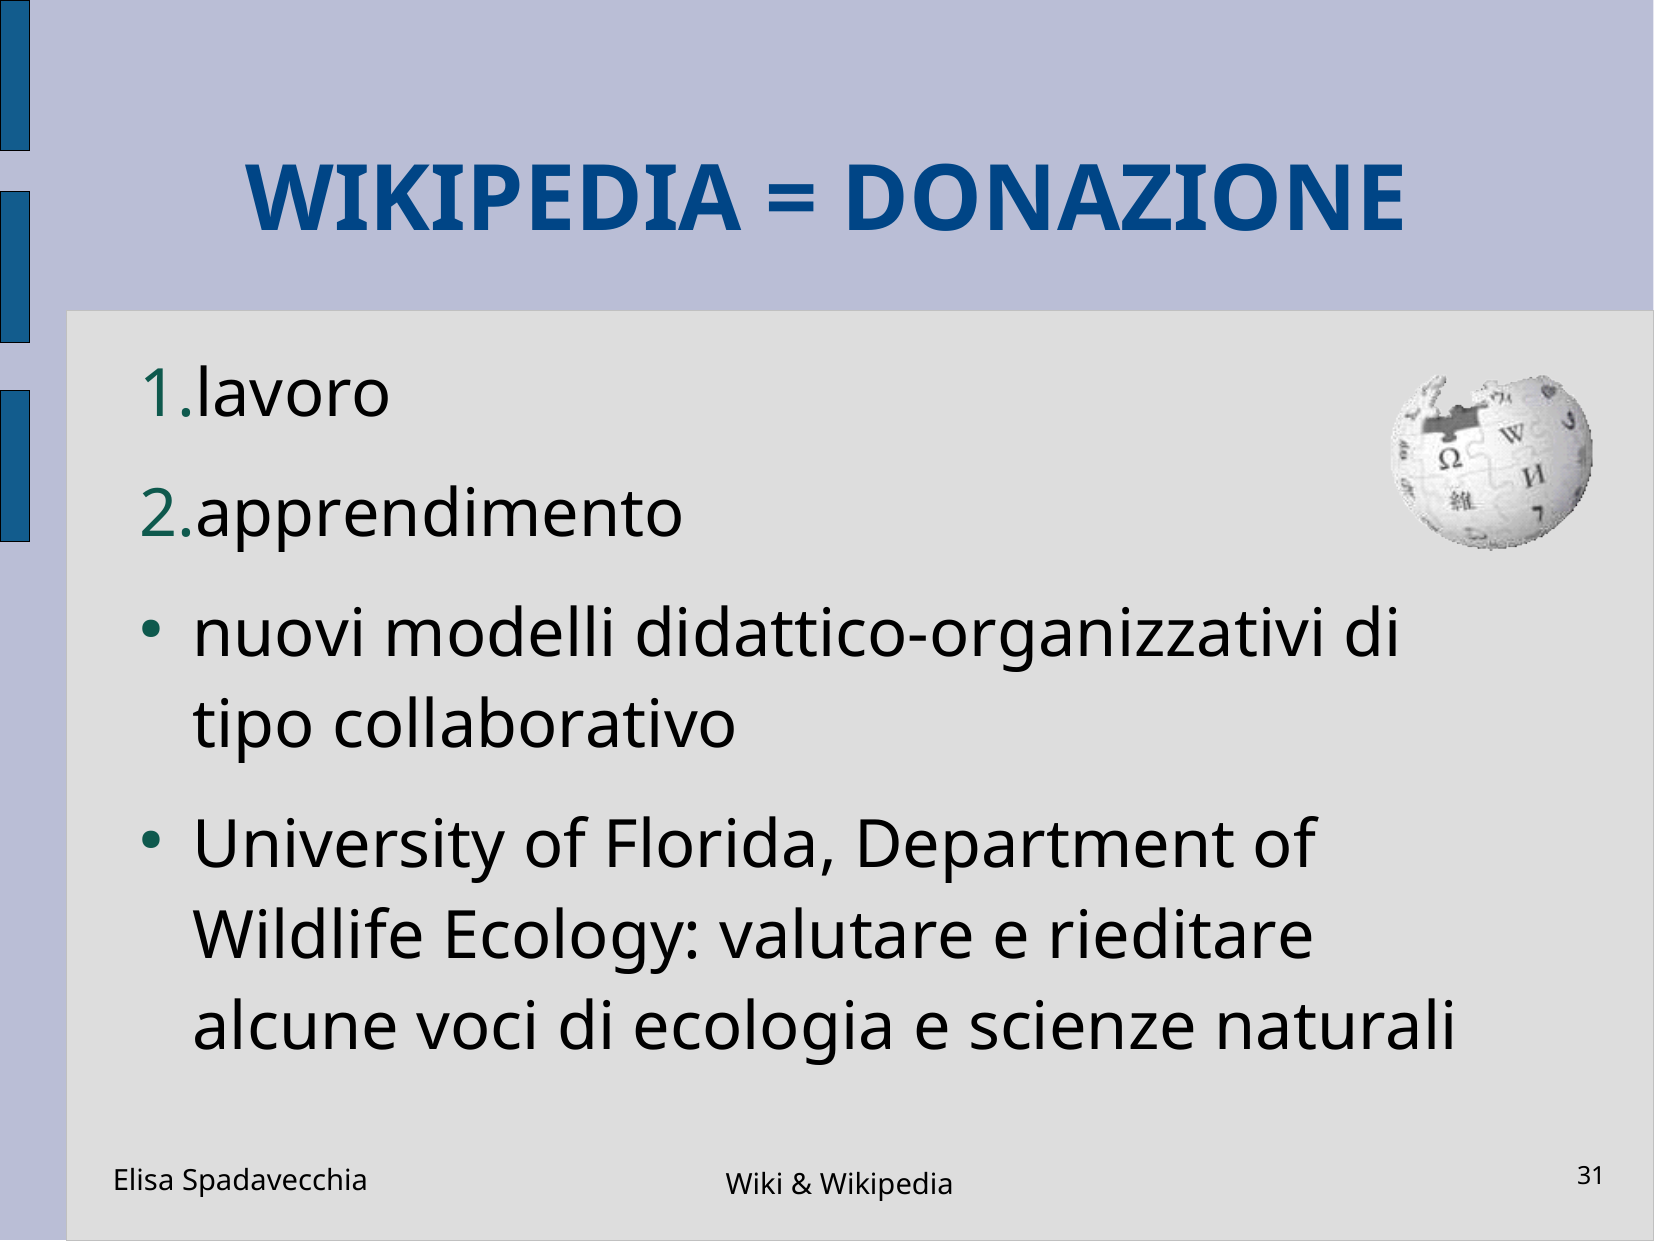

# WIKIPEDIA = DONAZIONE
lavoro
apprendimento
nuovi modelli didattico-organizzativi di tipo collaborativo
University of Florida, Department of Wildlife Ecology: valutare e rieditare alcune voci di ecologia e scienze naturali
Elisa Spadavecchia
Wiki & Wikipedia